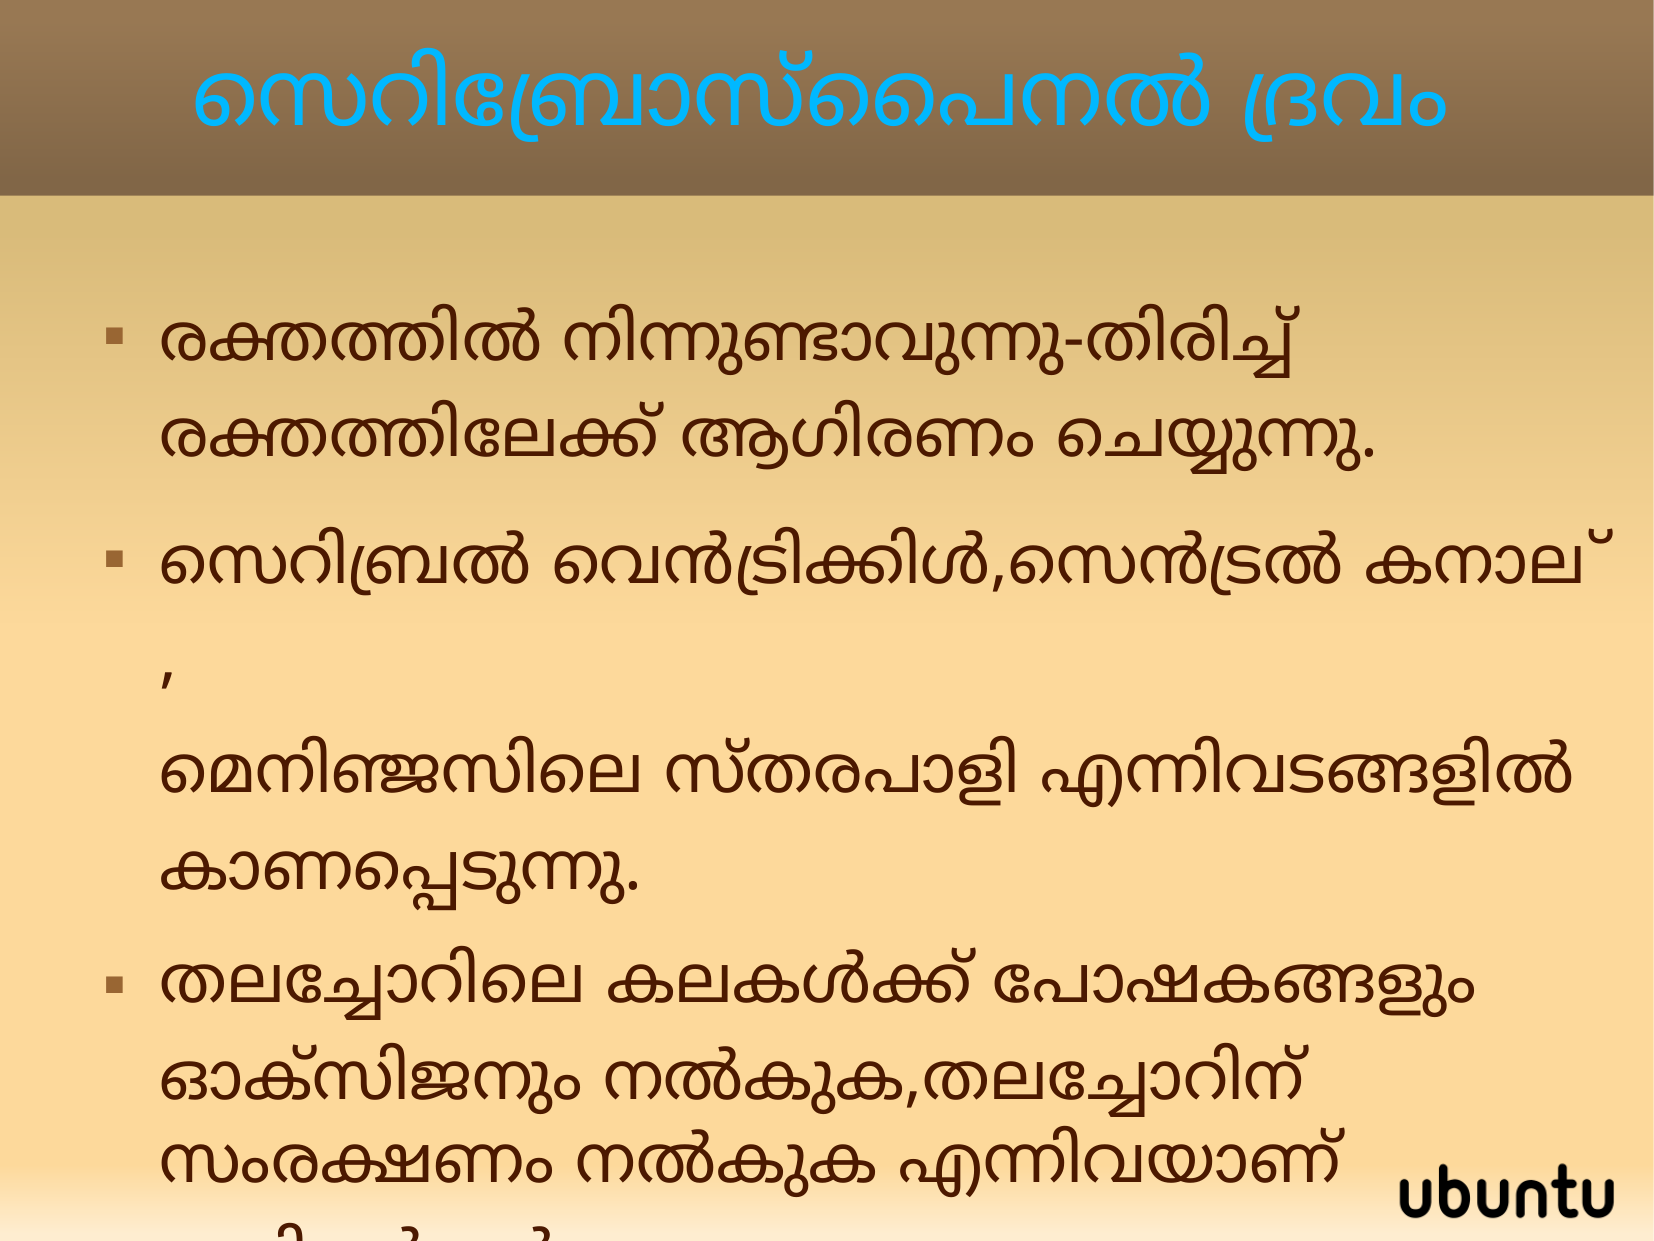

# സെറിബ്രോസ്പൈനല്‍ ദ്രവം
രക്തത്തില്‍ നിന്നുണ്ടാവുന്നു-തിരിച്ച് രക്തത്തിലേക്ക് ആഗിരണം ചെയ്യുന്നു.
സെറിബ്രല്‍ വെന്‍ട്രിക്കിള്‍,സെന്‍ട്രല്‍ കനാല്‍,
മെനിഞ്ജസിലെ സ്തരപാളി എന്നിവടങ്ങളില്‍ കാണപ്പെടുന്നു.
തലച്ചോറിലെ കലകള്‍ക്ക് പോഷകങ്ങളും ഓക്സിജനും നല്‍കുക,തലച്ചോറിന് സംരക്ഷണം നല്‍കുക എന്നിവയാണ് ഇതിന്റെ ധര്‍മ്മം.